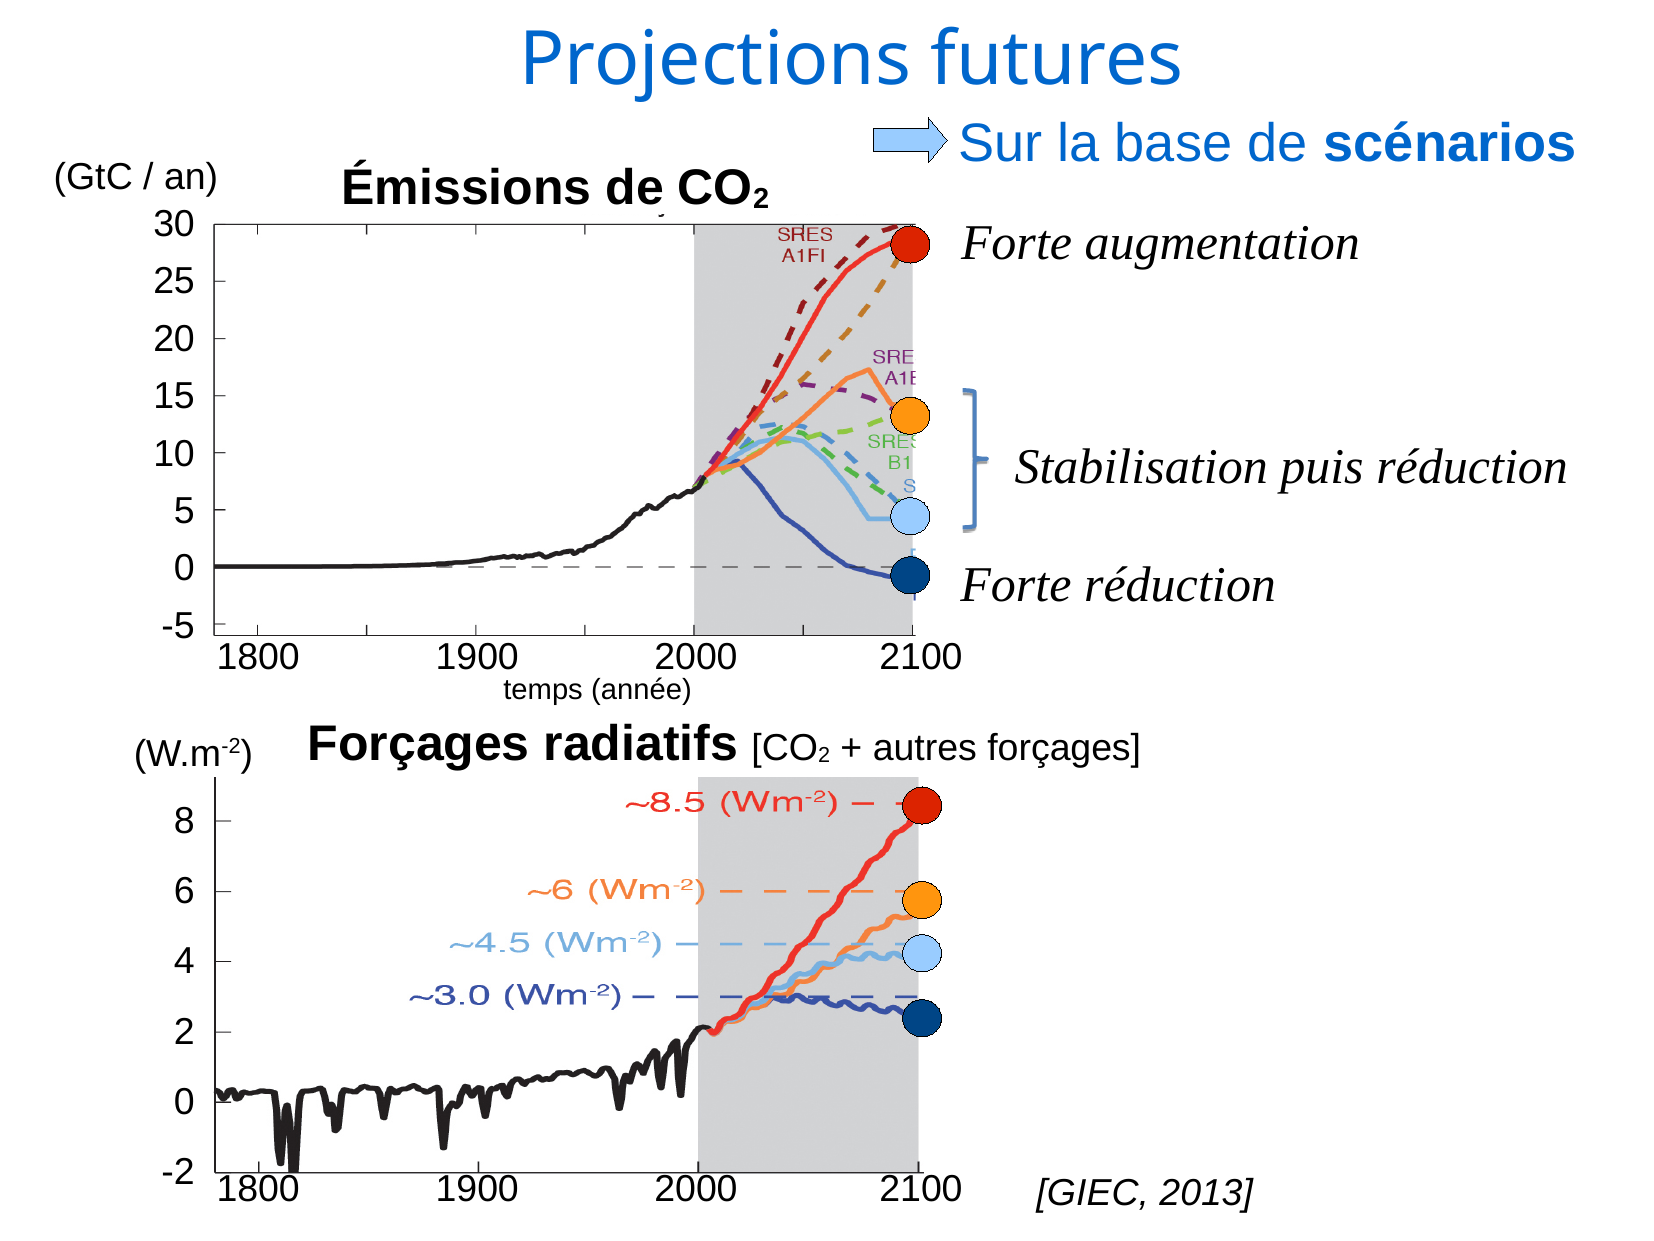

Projections futures
Sur la base de scénarios
(GtC / an)
30
25
20
15
10
5
0
-5
1800 1900	 2000		 2100
Émissions de CO2
Forte augmentation
Stabilisation puis réduction
Forte réduction
temps (année)
Forçages radiatifs [CO2 + autres forçages]
(W.m-2)
8
6
4
2
0
-2
1800 1900	 2000		 2100
[GIEC, 2013]